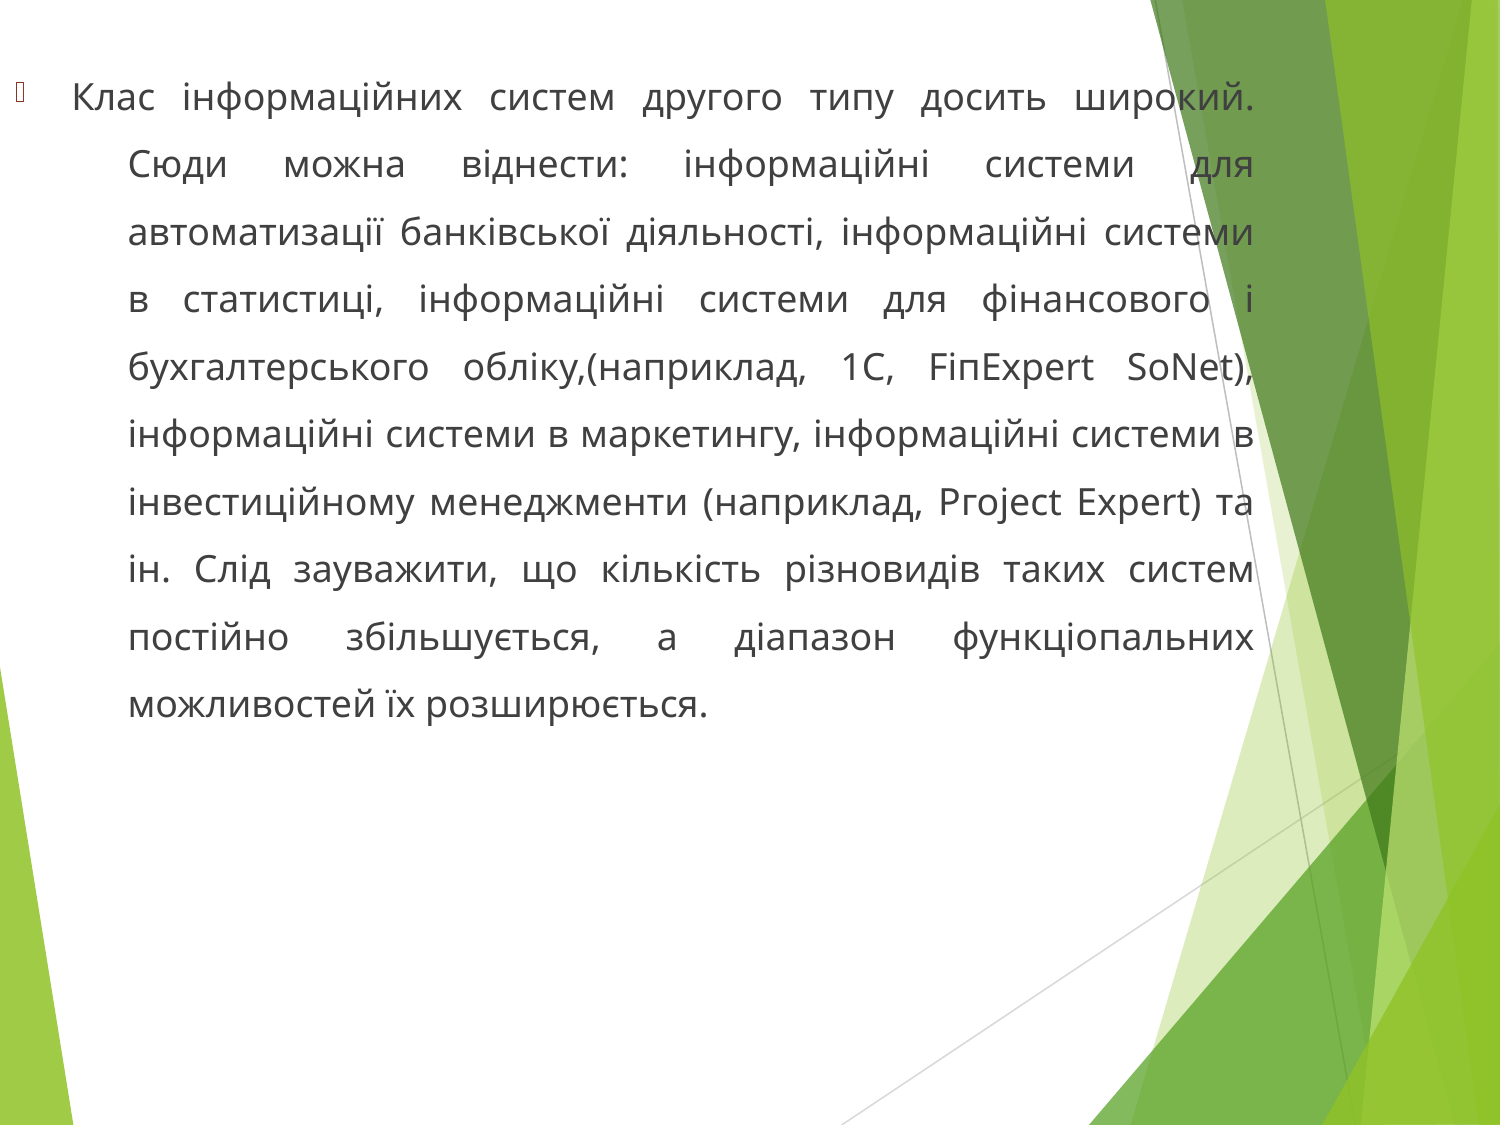

# Клас інформаційних систем другого типу досить широкий. Сюди можна віднести: інформаційні системи для автоматизації банківської діяльності, інформаційні системи в статистиці, інформаційні системи для фінансового і бухгалтерського обліку,(наприклад, 1С, FіпЕхреrt SоNеt), інформаційні системи в маркетингу, інформаційні системи в інвестиційному менеджменти (наприклад, Ргоjесt Ехреrt) та ін. Слід зауважити, що кількість різновидів таких систем постійно збільшується, а діапазон функціопальних можливостей їх розширюється.